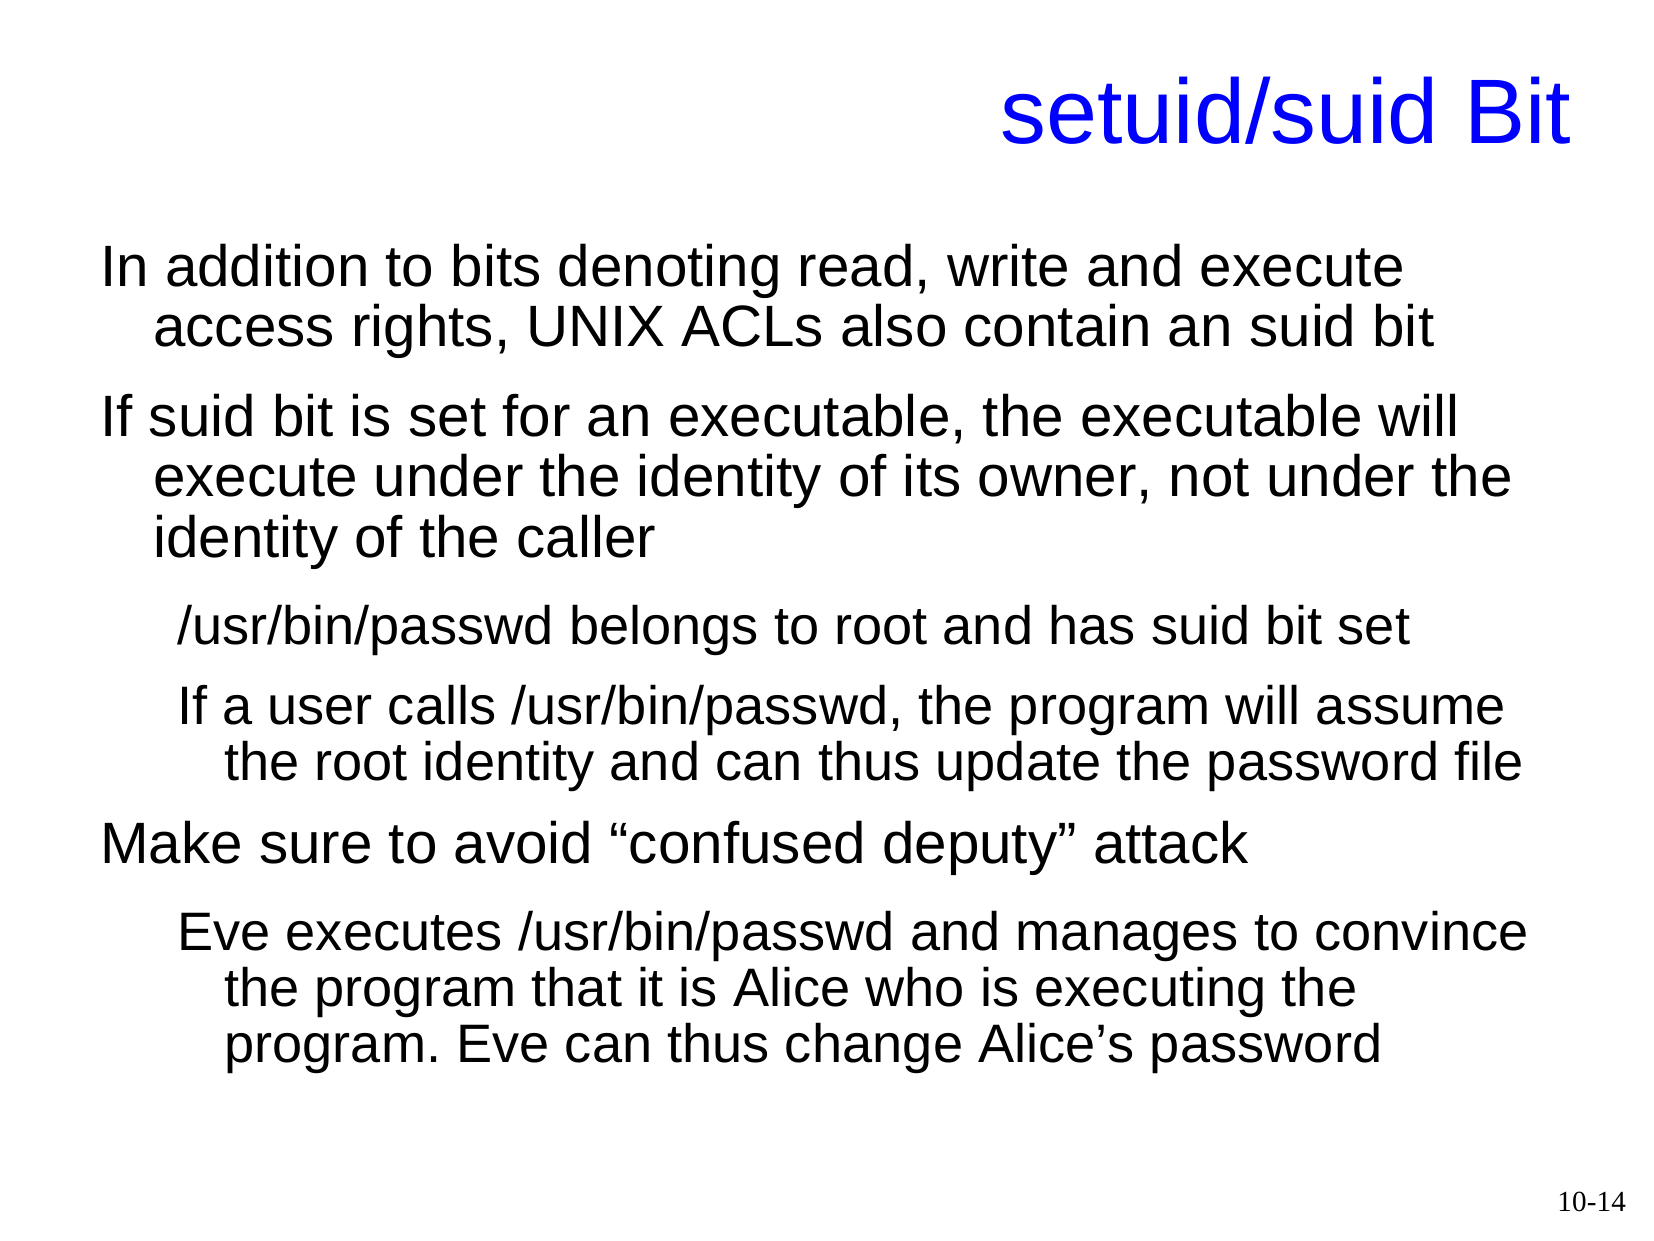

# setuid/suid Bit
In addition to bits denoting read, write and execute access rights, UNIX ACLs also contain an suid bit
If suid bit is set for an executable, the executable will execute under the identity of its owner, not under the identity of the caller
/usr/bin/passwd belongs to root and has suid bit set
If a user calls /usr/bin/passwd, the program will assume the root identity and can thus update the password file
Make sure to avoid “confused deputy” attack
Eve executes /usr/bin/passwd and manages to convince the program that it is Alice who is executing the program. Eve can thus change Alice’s password